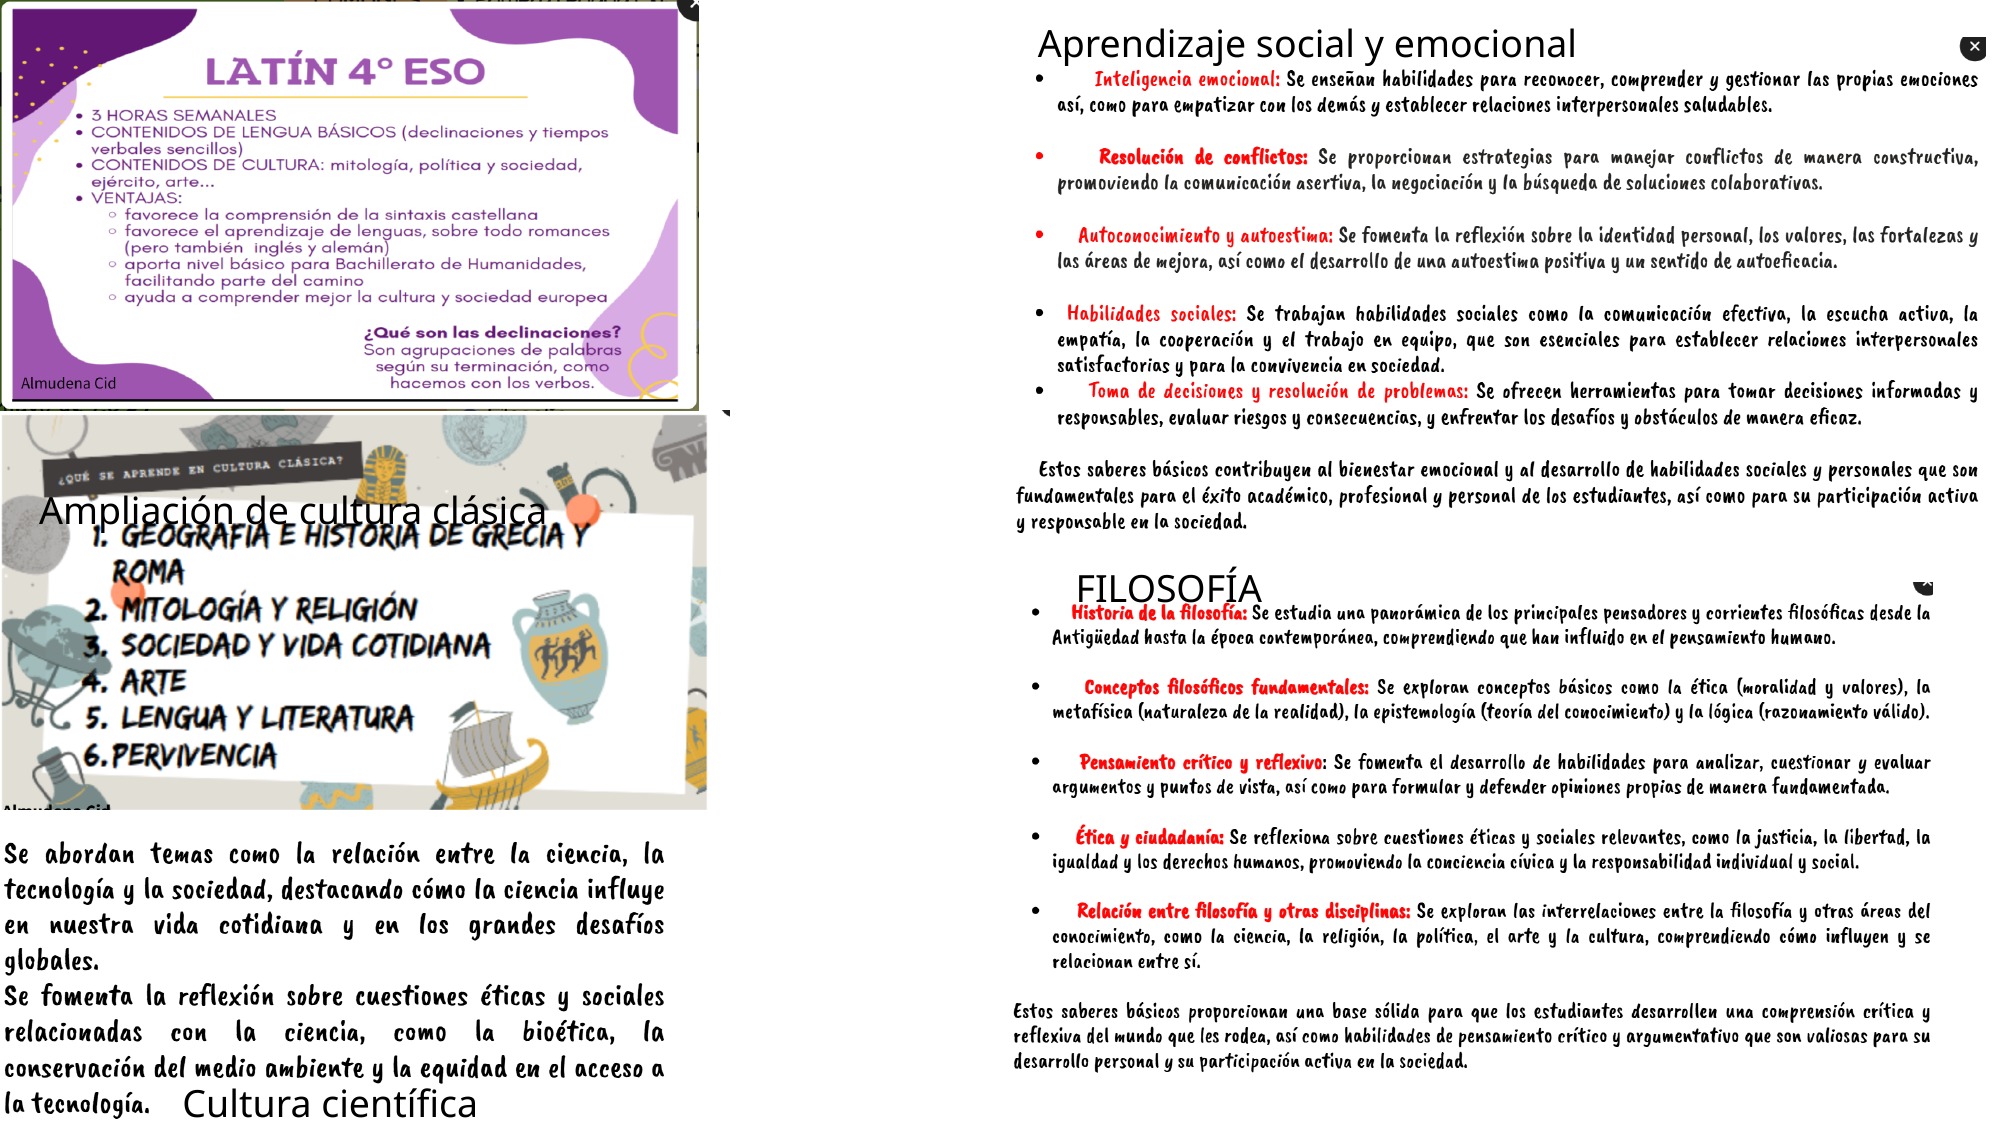

Aprendizaje social y emocional
#
Ampliación de cultura clásica
FILOSOFÍA
Cultura científica